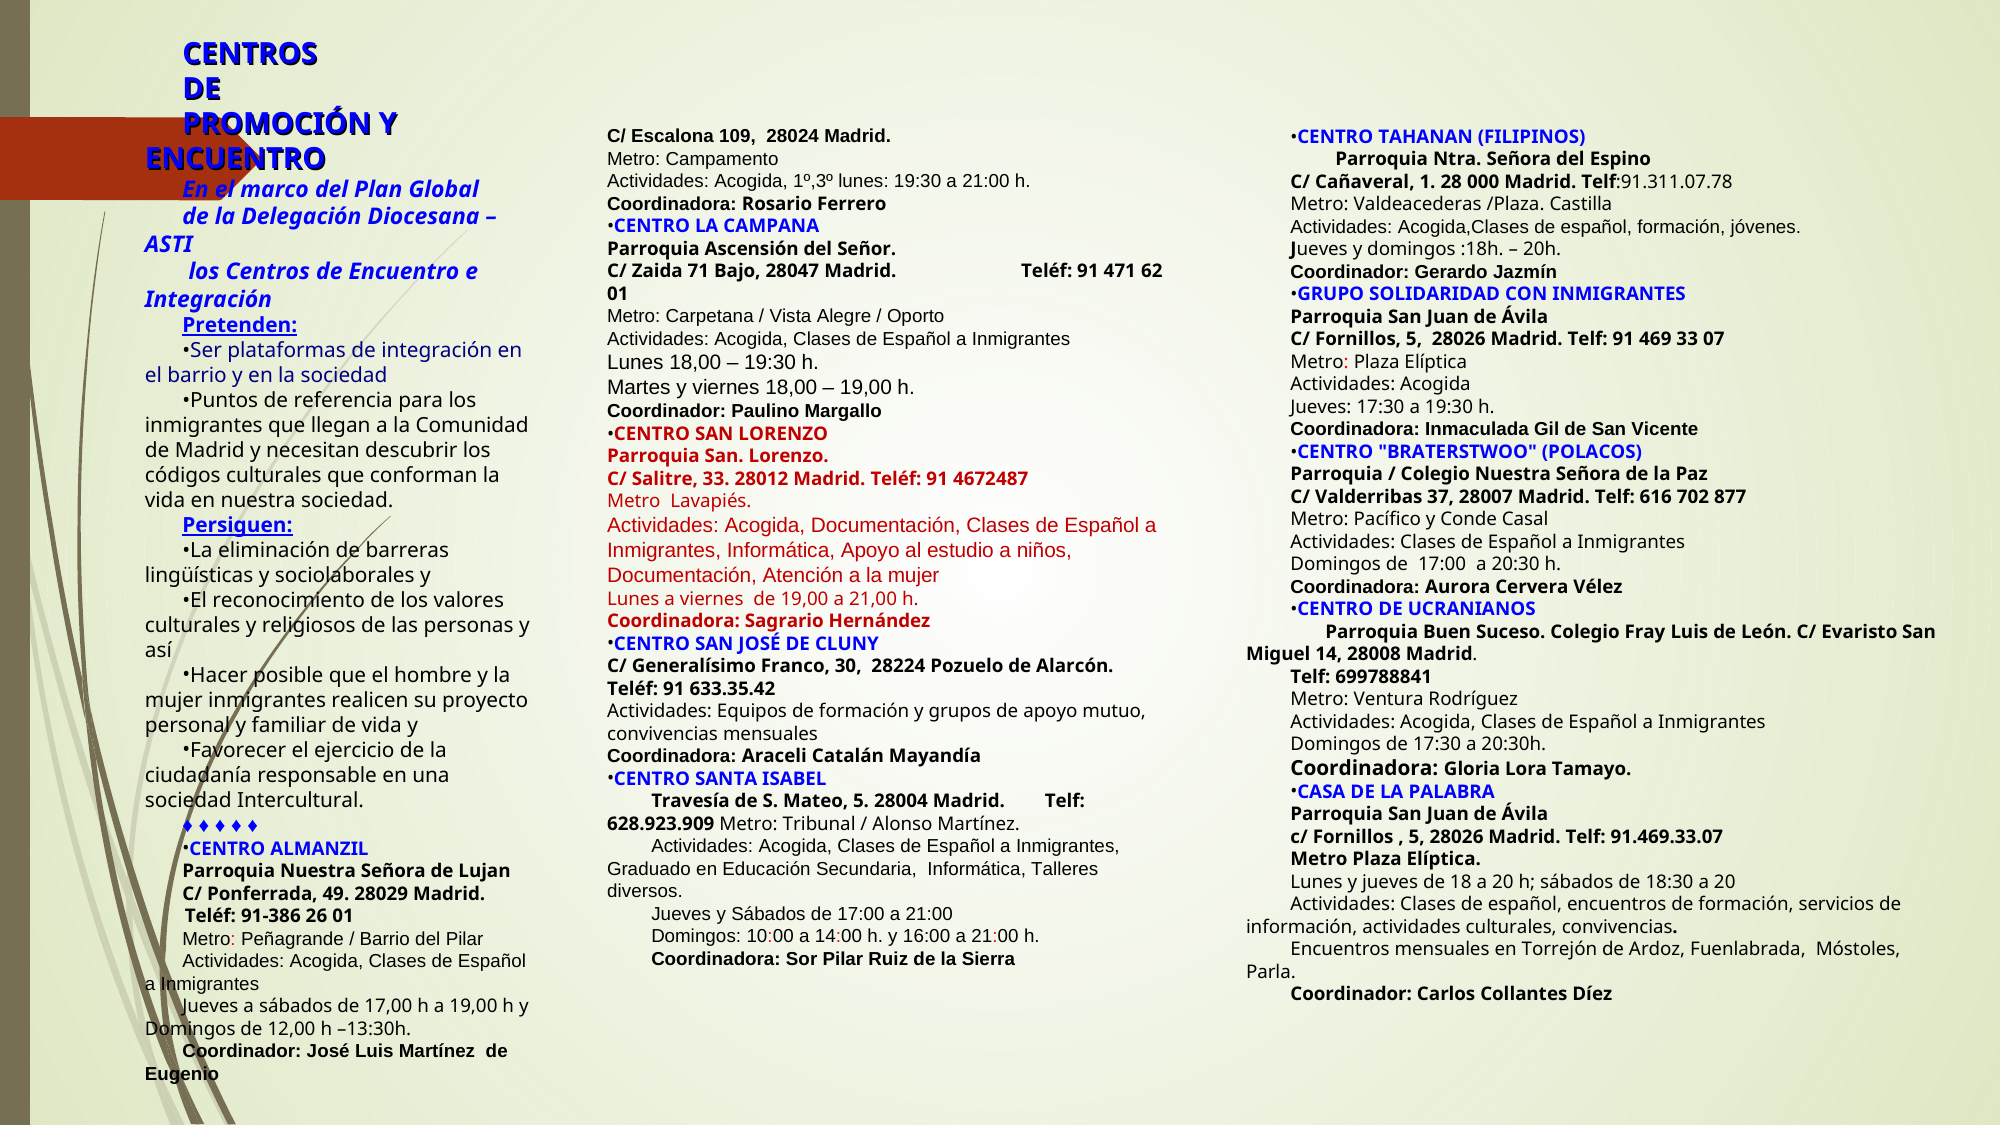

CENTROS
DE
PROMOCIÓN Y ENCUENTRO
En el marco del Plan Global
de la Delegación Diocesana – ASTI
 los Centros de Encuentro e Integración
Pretenden:
Ser plataformas de integración en el barrio y en la sociedad
Puntos de referencia para los inmigrantes que llegan a la Comunidad de Madrid y necesitan descubrir los códigos culturales que conforman la vida en nuestra sociedad.
Persiguen:
La eliminación de barreras lingüísticas y sociolaborales y
El reconocimiento de los valores culturales y religiosos de las personas y así
Hacer posible que el hombre y la mujer inmigrantes realicen su proyecto personal y familiar de vida y
Favorecer el ejercicio de la ciudadanía responsable en una sociedad Intercultural.
♦ ♦ ♦ ♦ ♦
CENTRO ALMANZIL
Parroquia Nuestra Señora de Lujan
C/ Ponferrada, 49. 28029 Madrid. Teléf: 91-386 26 01
Metro: Peñagrande / Barrio del Pilar
Actividades: Acogida, Clases de Español a Inmigrantes
Jueves a sábados de 17,00 h a 19,00 h y Domingos de 12,00 h –13:30h.
Coordinador: José Luis Martínez de Eugenio
C/ Escalona 109, 28024 Madrid.
Metro: Campamento
Actividades: Acogida, 1º,3º lunes: 19:30 a 21:00 h.
Coordinadora: Rosario Ferrero
CENTRO LA CAMPANA
Parroquia Ascensión del Señor.
C/ Zaida 71 Bajo, 28047 Madrid. Teléf: 91 471 62 01
Metro: Carpetana / Vista Alegre / Oporto
Actividades: Acogida, Clases de Español a Inmigrantes
Lunes 18,00 – 19:30 h.
Martes y viernes 18,00 – 19,00 h.
Coordinador: Paulino Margallo
CENTRO SAN LORENZO
Parroquia San. Lorenzo.
C/ Salitre, 33. 28012 Madrid. Teléf: 91 4672487
Metro Lavapiés.
Actividades: Acogida, Documentación, Clases de Español a Inmigrantes, Informática, Apoyo al estudio a niños, Documentación, Atención a la mujer
Lunes a viernes de 19,00 a 21,00 h.
Coordinadora: Sagrario Hernández
CENTRO SAN JOSÉ DE CLUNY
C/ Generalísimo Franco, 30, 28224 Pozuelo de Alarcón. Teléf: 91 633.35.42
Actividades: Equipos de formación y grupos de apoyo mutuo, convivencias mensuales
Coordinadora: Araceli Catalán Mayandía
CENTRO SANTA ISABEL
Travesía de S. Mateo, 5. 28004 Madrid. Telf: 628.923.909 Metro: Tribunal / Alonso Martínez.
Actividades: Acogida, Clases de Español a Inmigrantes, Graduado en Educación Secundaria, Informática, Talleres diversos.
Jueves y Sábados de 17:00 a 21:00
Domingos: 10:00 a 14:00 h. y 16:00 a 21:00 h.
Coordinadora: Sor Pilar Ruiz de la Sierra
CENTRO TAHANAN (FILIPINOS)
 Parroquia Ntra. Señora del Espino
C/ Cañaveral, 1. 28 000 Madrid. Telf:91.311.07.78
Metro: Valdeacederas /Plaza. Castilla
Actividades: Acogida,Clases de español, formación, jóvenes.
Jueves y domingos :18h. – 20h.
Coordinador: Gerardo Jazmín
GRUPO SOLIDARIDAD CON INMIGRANTES
Parroquia San Juan de Ávila
C/ Fornillos, 5, 28026 Madrid. Telf: 91 469 33 07
Metro: Plaza Elíptica
Actividades: Acogida
Jueves: 17:30 a 19:30 h.
Coordinadora: Inmaculada Gil de San Vicente
CENTRO "BRATERSTWOO" (POLACOS)
Parroquia / Colegio Nuestra Señora de la Paz
C/ Valderribas 37, 28007 Madrid. Telf: 616 702 877
Metro: Pacífico y Conde Casal
Actividades: Clases de Español a Inmigrantes
Domingos de 17:00 a 20:30 h.
Coordinadora: Aurora Cervera Vélez
CENTRO DE UCRANIANOS
 Parroquia Buen Suceso. Colegio Fray Luis de León. C/ Evaristo San Miguel 14, 28008 Madrid.
Telf: 699788841
Metro: Ventura Rodríguez
Actividades: Acogida, Clases de Español a Inmigrantes
Domingos de 17:30 a 20:30h.
Coordinadora: Gloria Lora Tamayo.
CASA DE LA PALABRA
Parroquia San Juan de Ávila
c/ Fornillos , 5, 28026 Madrid. Telf: 91.469.33.07
Metro Plaza Elíptica.
Lunes y jueves de 18 a 20 h; sábados de 18:30 a 20
Actividades: Clases de español, encuentros de formación, servicios de información, actividades culturales, convivencias.
Encuentros mensuales en Torrejón de Ardoz, Fuenlabrada, Móstoles, Parla.
Coordinador: Carlos Collantes Díez